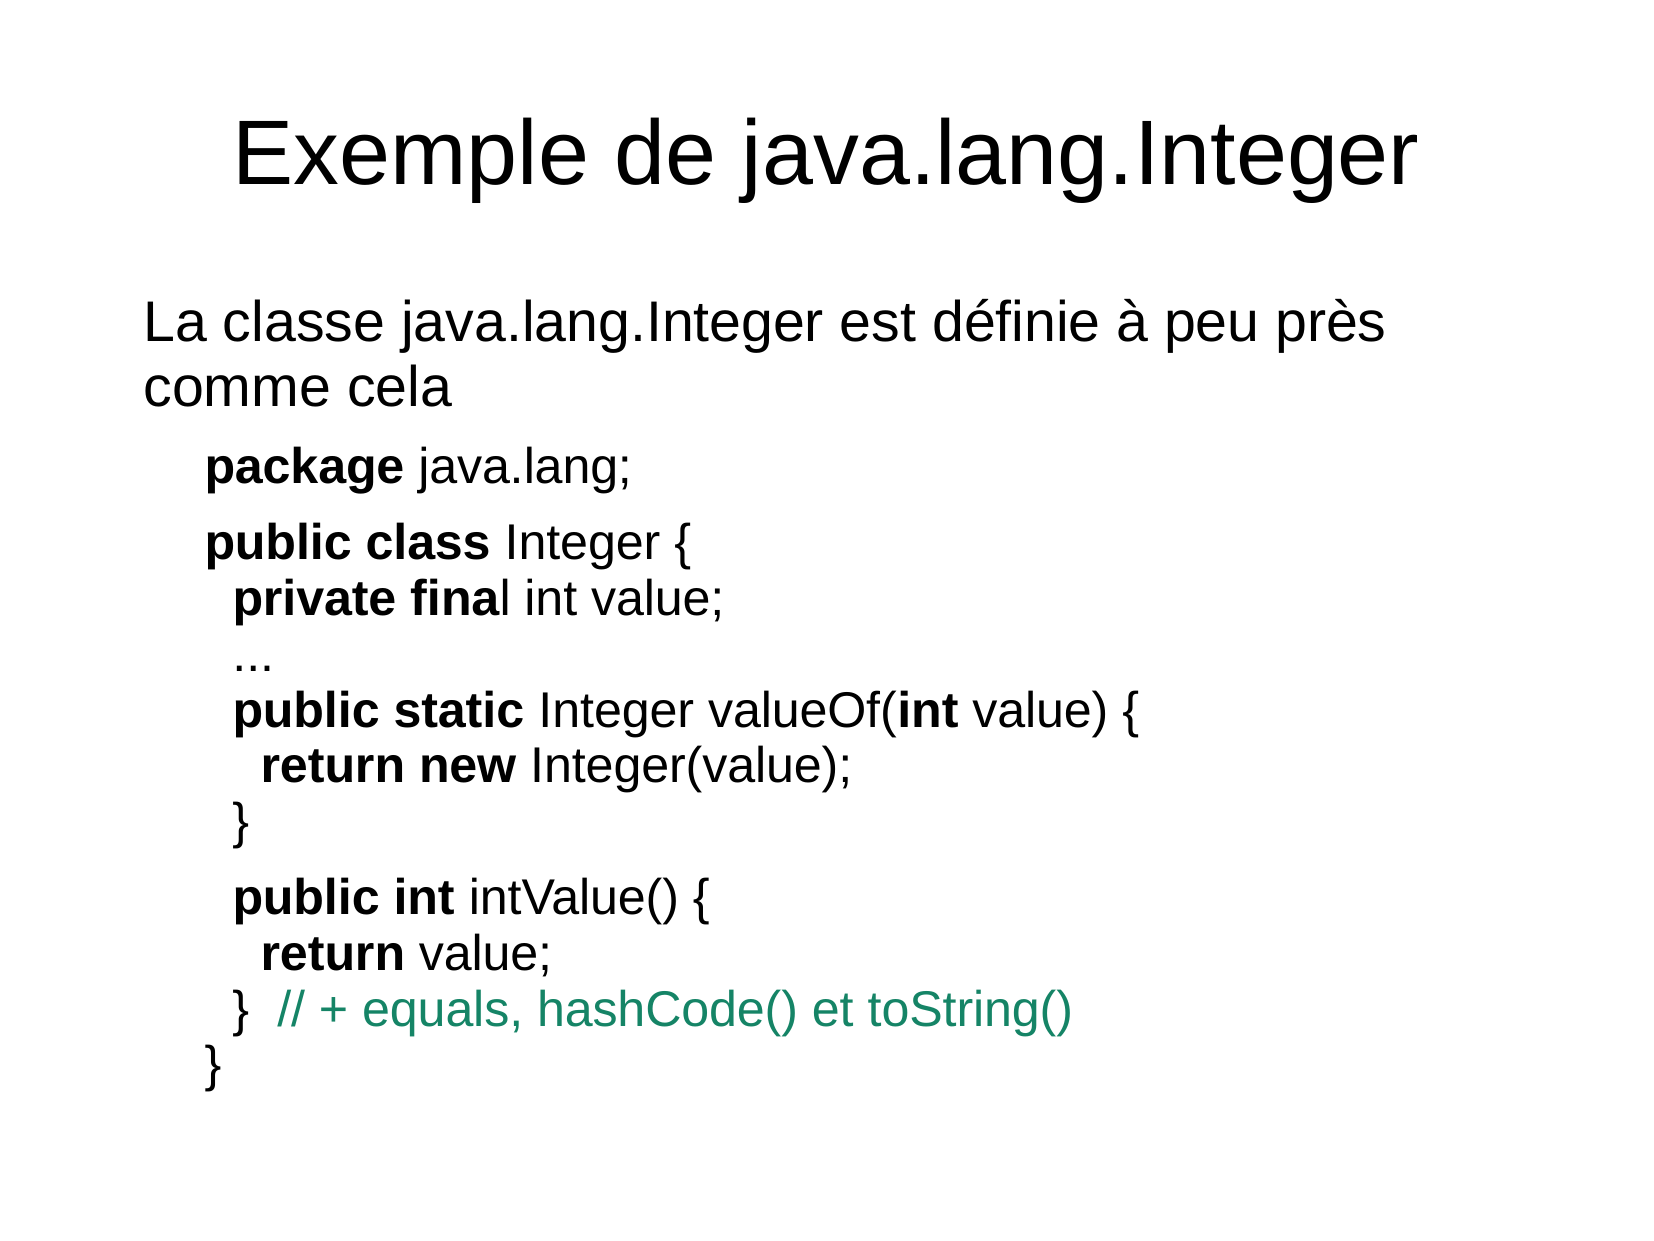

# Exemple de java.lang.Integer
La classe java.lang.Integer est définie à peu près comme cela
package java.lang;
public class Integer {
 private final int value;
 ...
 public static Integer valueOf(int value) {
 return new Integer(value);
 }
 public int intValue() {
 return value;
 } // + equals, hashCode() et toString()
}